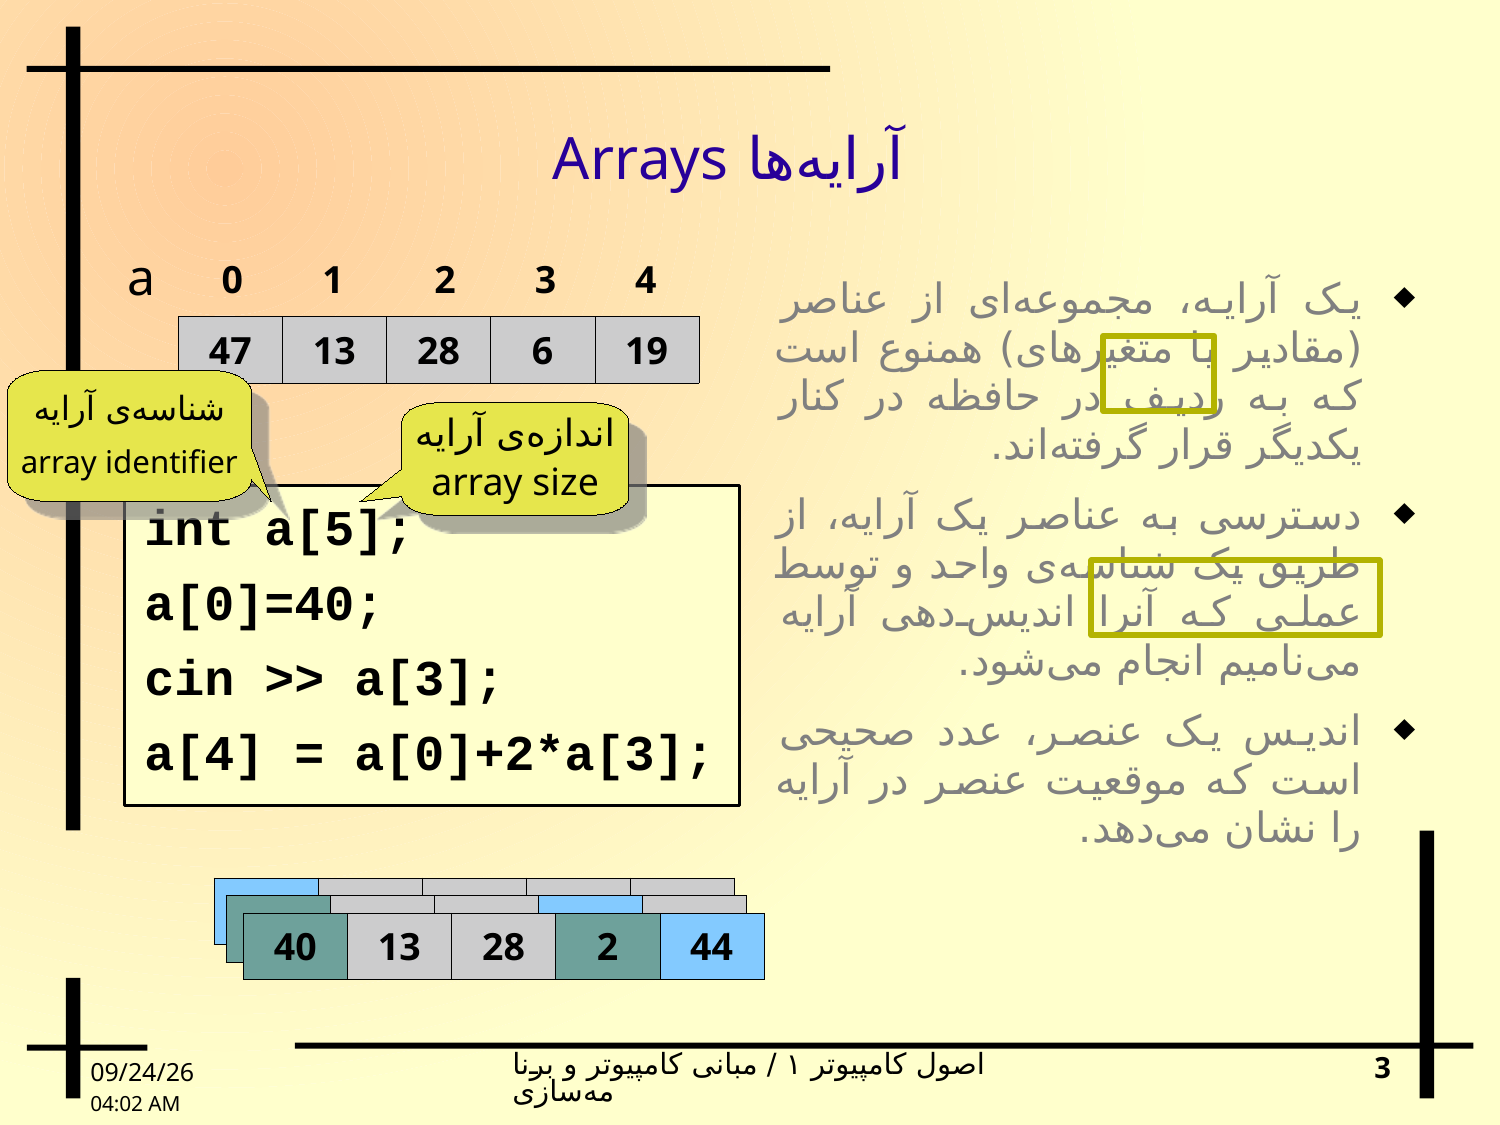

# آرایه‌ها Arrays
a
0
1
2
3
4
یک آرایه، مجموعه‌ای از عناصر (مقادیر یا متغیرهای) همنوع است که به ردیف در حافظه در کنار یکدیگر قرار گرفته‌اند.
دسترسی به عناصر یک آرایه، از طریق یک شناسه‌ی واحد و توسط عملی که آنرا اندیس‌دهی آرایه می‌نامیم انجام می‌شود.
اندیس یک عنصر، عدد صحیحی است که موقعیت عنصر در آرایه را نشان می‌دهد.
| 47 | 13 | 28 | 6 | 19 |
| --- | --- | --- | --- | --- |
شناسه‌ی آرایه
array identifier
اندازه‌ی آرایه array size
int a[5];
a[0]=40;
cin >> a[3];
a[4] = a[0]+2*a[3];
| 40 | 13 | 28 | 6 | 19 |
| --- | --- | --- | --- | --- |
| 40 | 13 | 28 | 2 | 19 |
| --- | --- | --- | --- | --- |
| 40 | 13 | 28 | 2 | 44 |
| --- | --- | --- | --- | --- |
اصول کامپیوتر ۱ / مبانی کامپیوتر و برنامه‌سازی
3